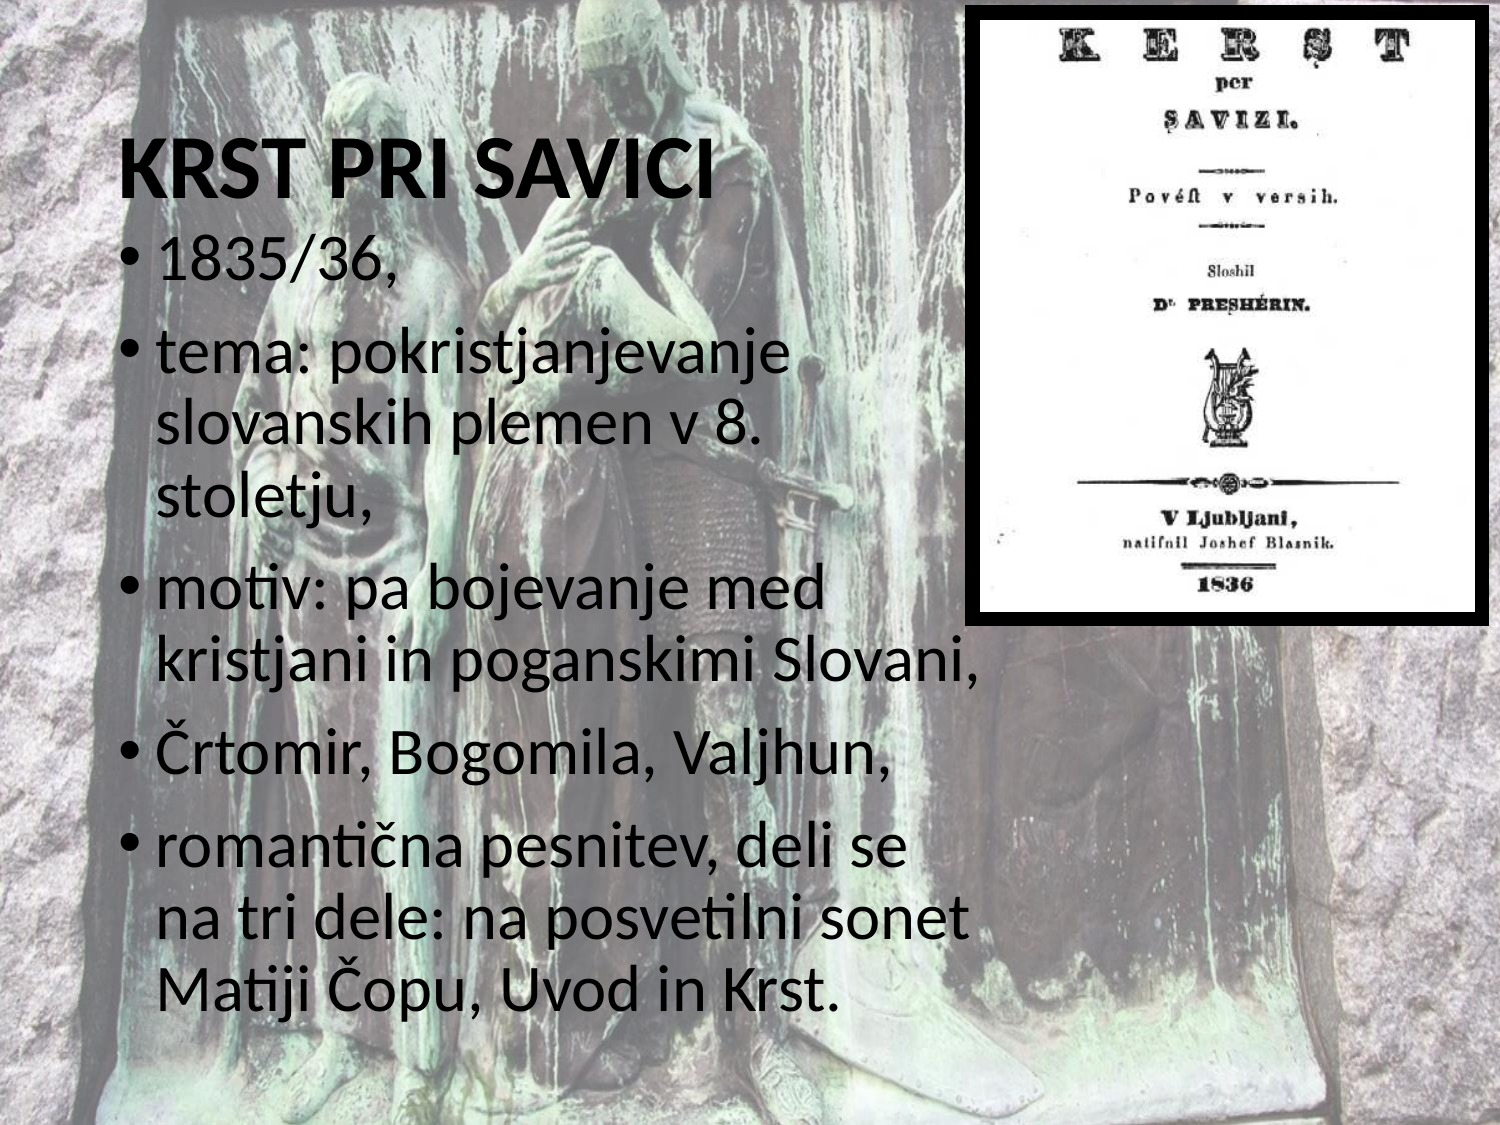

# KRST PRI SAVICI
1835/36,
tema: pokristjanjevanje slovanskih plemen v 8. stoletju,
motiv: pa bojevanje med kristjani in poganskimi Slovani,
Črtomir, Bogomila, Valjhun,
romantična pesnitev, deli se na tri dele: na posvetilni sonet Matiji Čopu, Uvod in Krst.